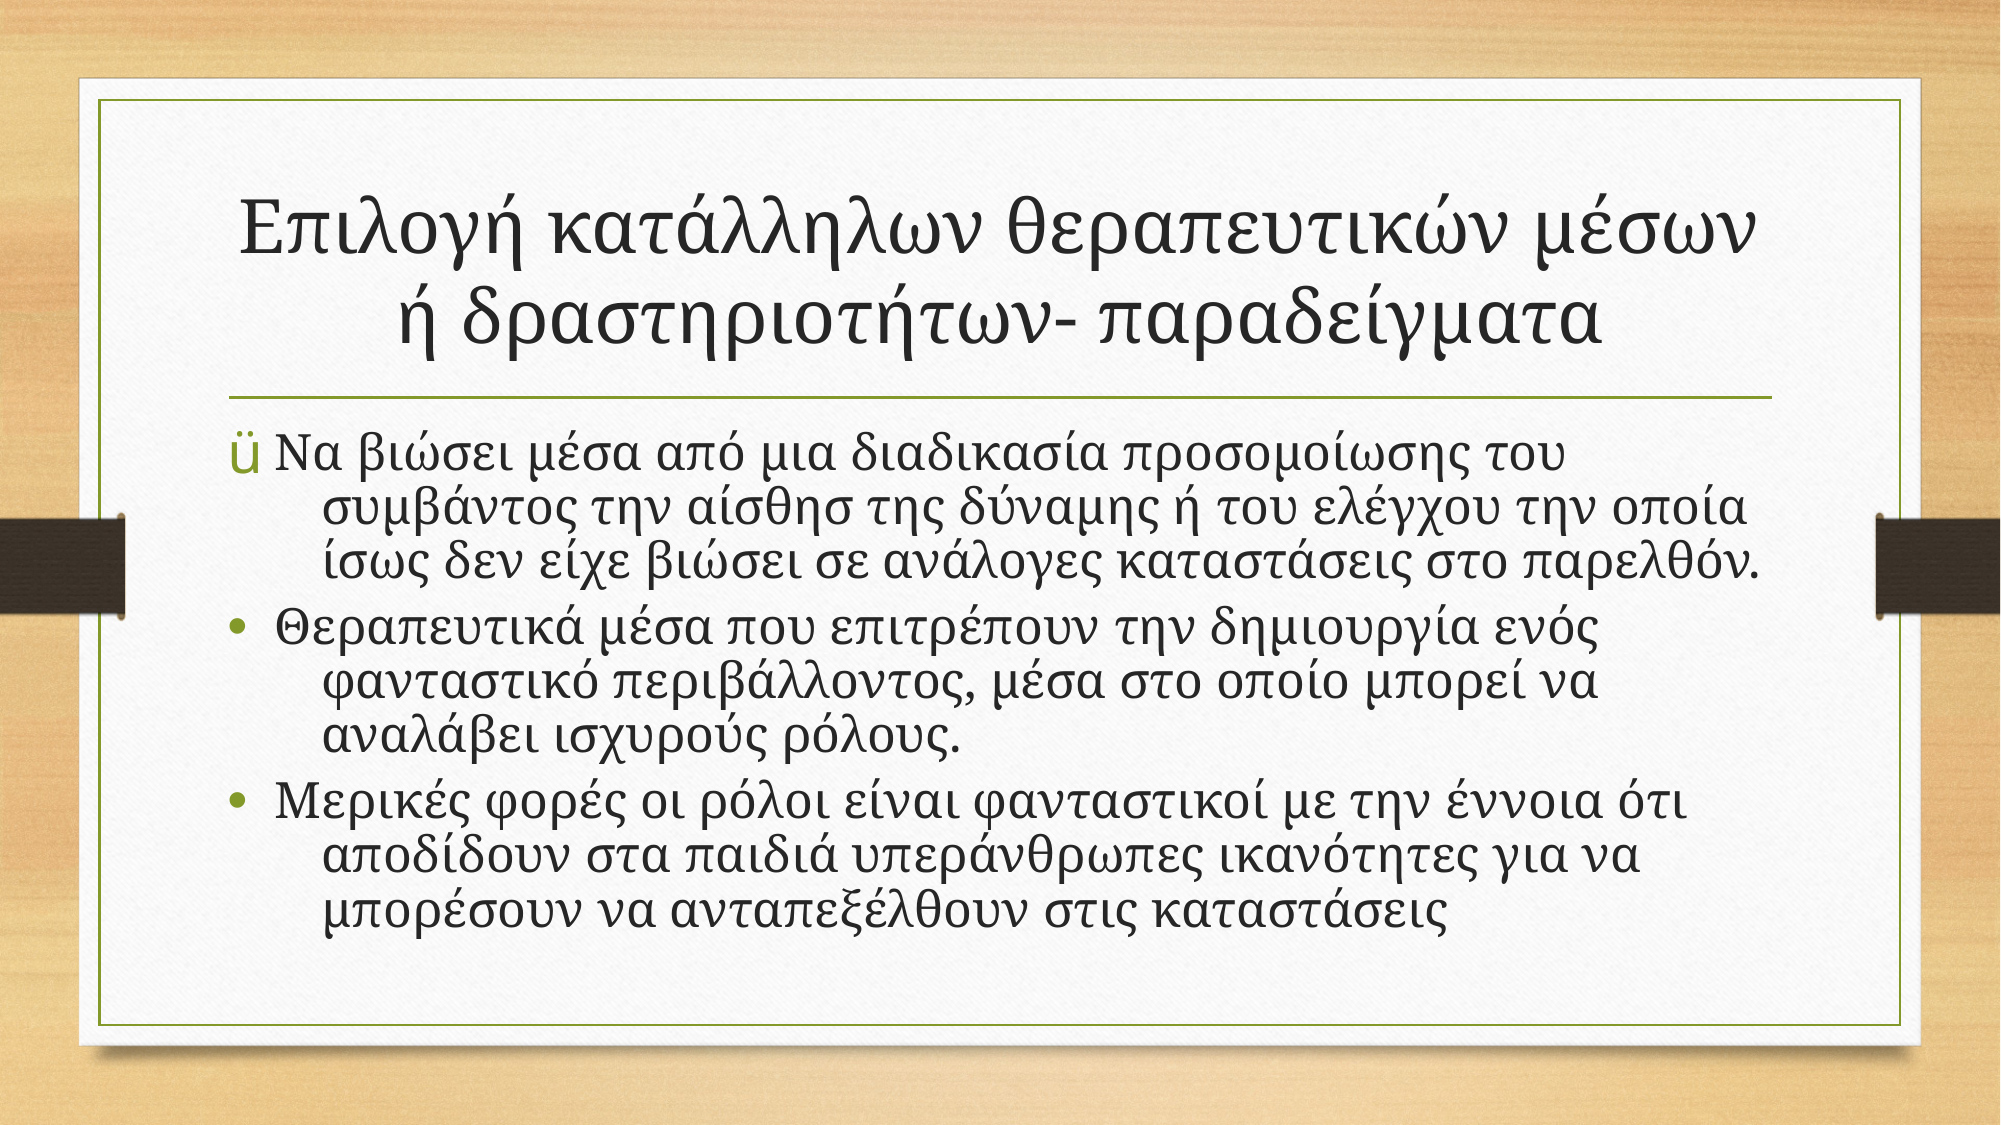

# Επιλογή κατάλληλων θεραπευτικών μέσων ή δραστηριοτήτων- παραδείγματα
Να βιώσει μέσα από μια διαδικασία προσομοίωσης του συμβάντος την αίσθησ της δύναμης ή του ελέγχου την οποία ίσως δεν είχε βιώσει σε ανάλογες καταστάσεις στο παρελθόν.
Θεραπευτικά μέσα που επιτρέπουν την δημιουργία ενός φανταστικό περιβάλλοντος, μέσα στο οποίο μπορεί να αναλάβει ισχυρούς ρόλους.
Μερικές φορές οι ρόλοι είναι φανταστικοί με την έννοια ότι αποδίδουν στα παιδιά υπεράνθρωπες ικανότητες για να μπορέσουν να ανταπεξέλθουν στις καταστάσεις